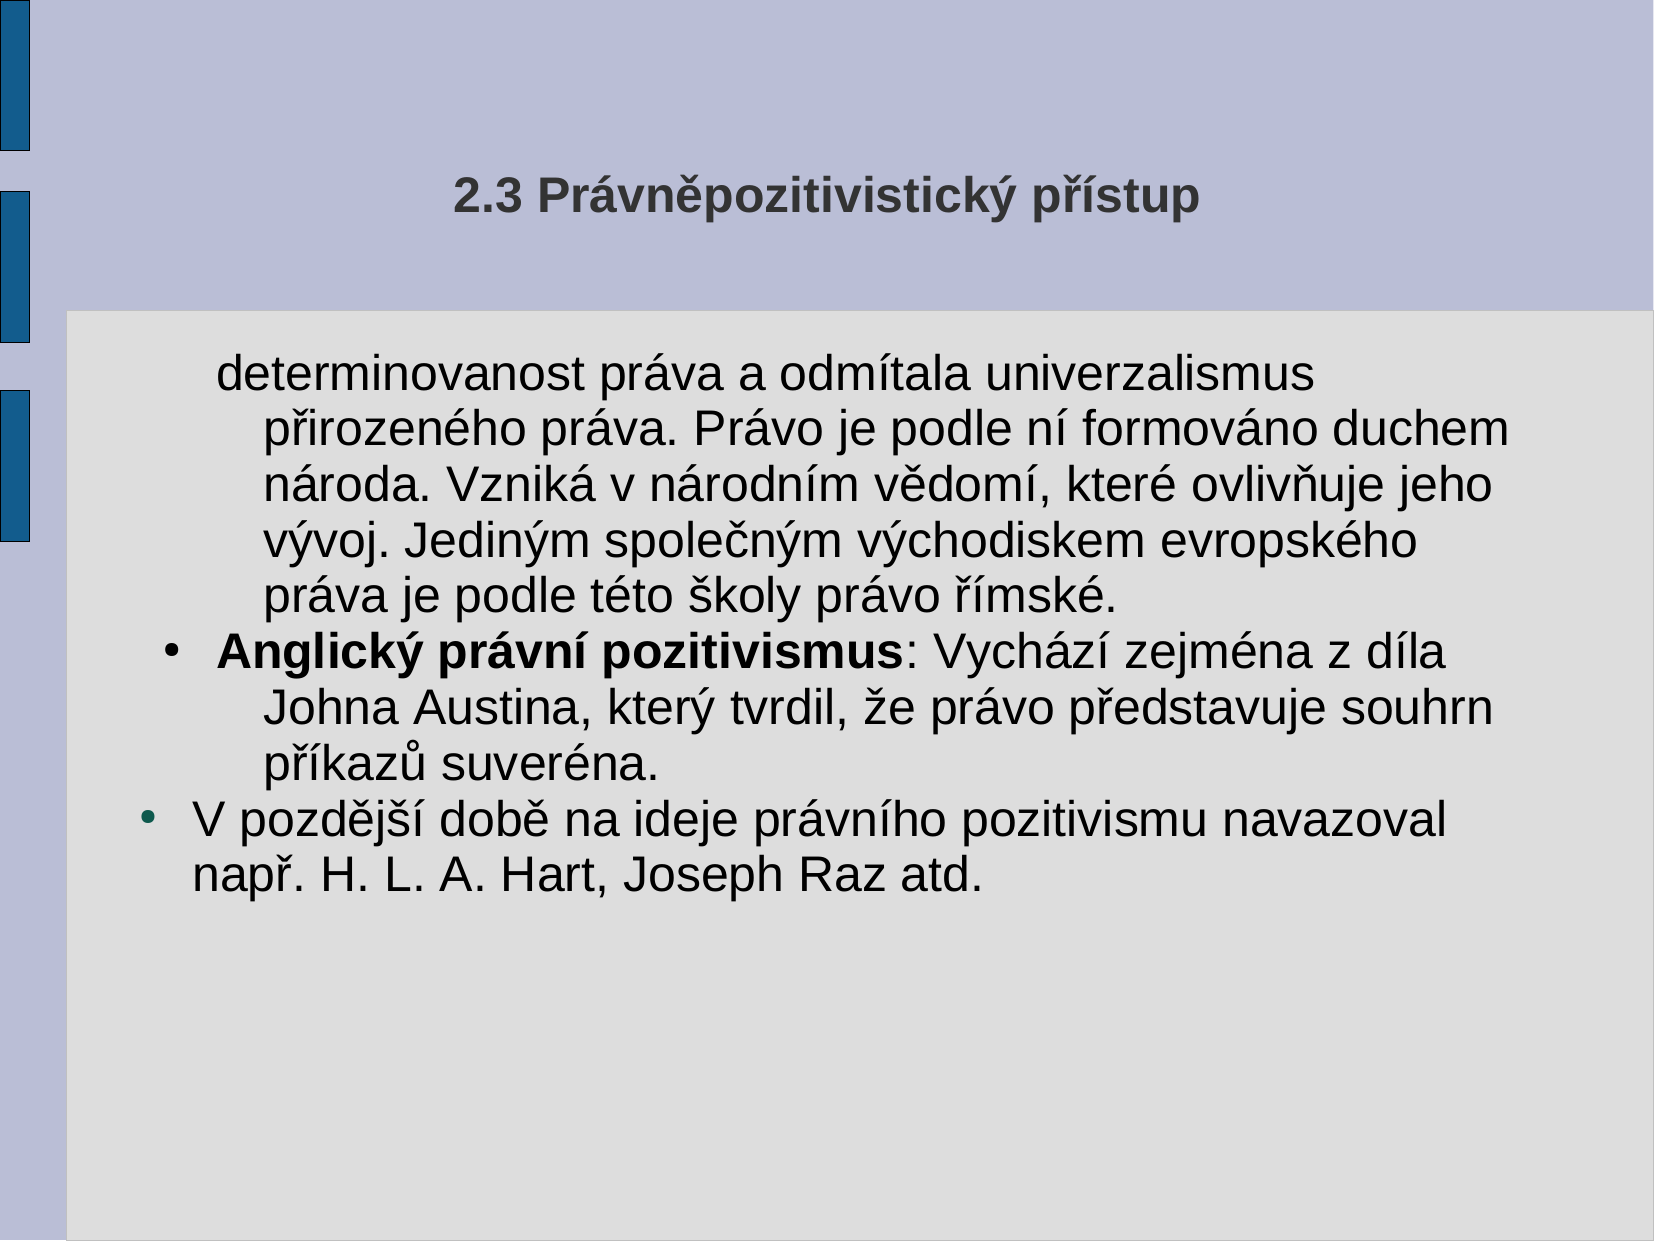

# 2.3 Právněpozitivistický přístup
determinovanost práva a odmítala univerzalismus přirozeného práva. Právo je podle ní formováno duchem národa. Vzniká v národním vědomí, které ovlivňuje jeho vývoj. Jediným společným východiskem evropského práva je podle této školy právo římské.
Anglický právní pozitivismus: Vychází zejména z díla Johna Austina, který tvrdil, že právo představuje souhrn příkazů suveréna.
V pozdější době na ideje právního pozitivismu navazoval např. H. L. A. Hart, Joseph Raz atd.